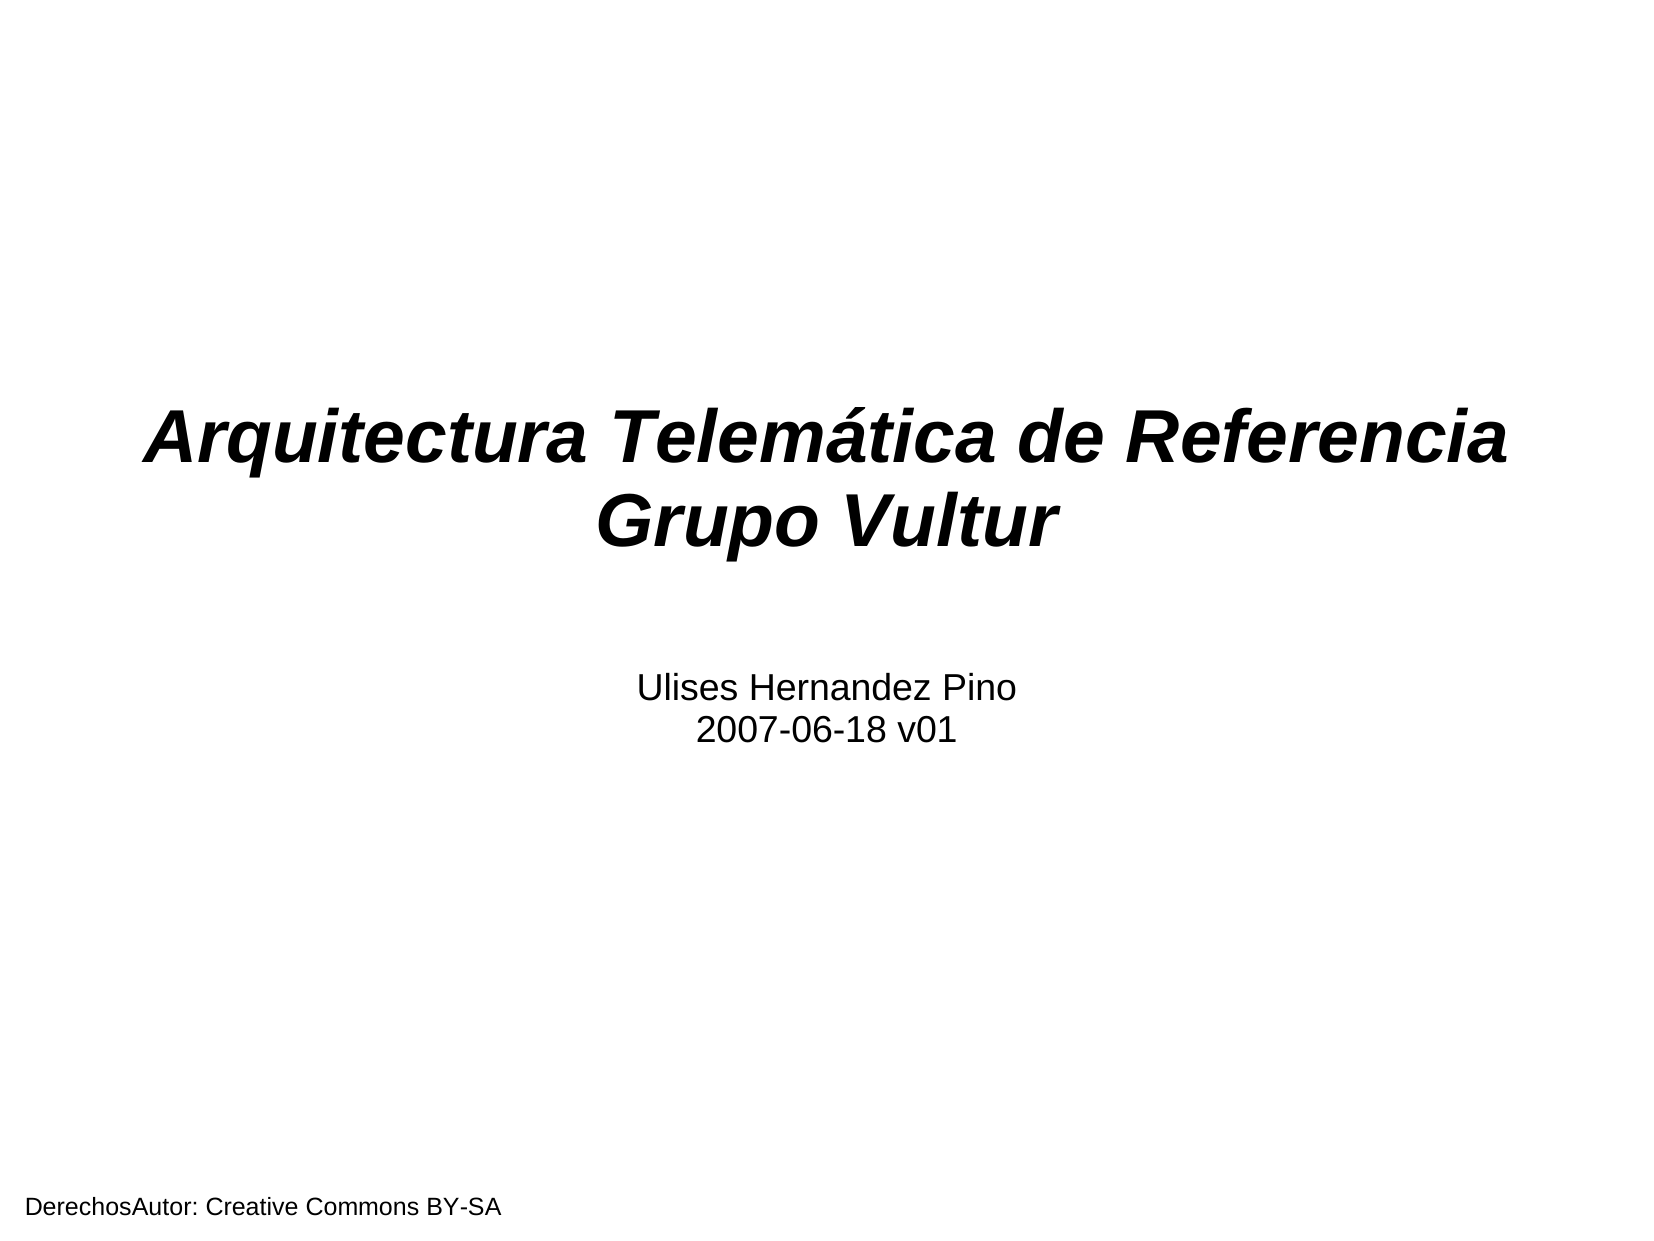

# Arquitectura Telemática de Referencia Grupo Vultur
Ulises Hernandez Pino
2007-06-18 v01
DerechosAutor: Creative Commons BY-SA